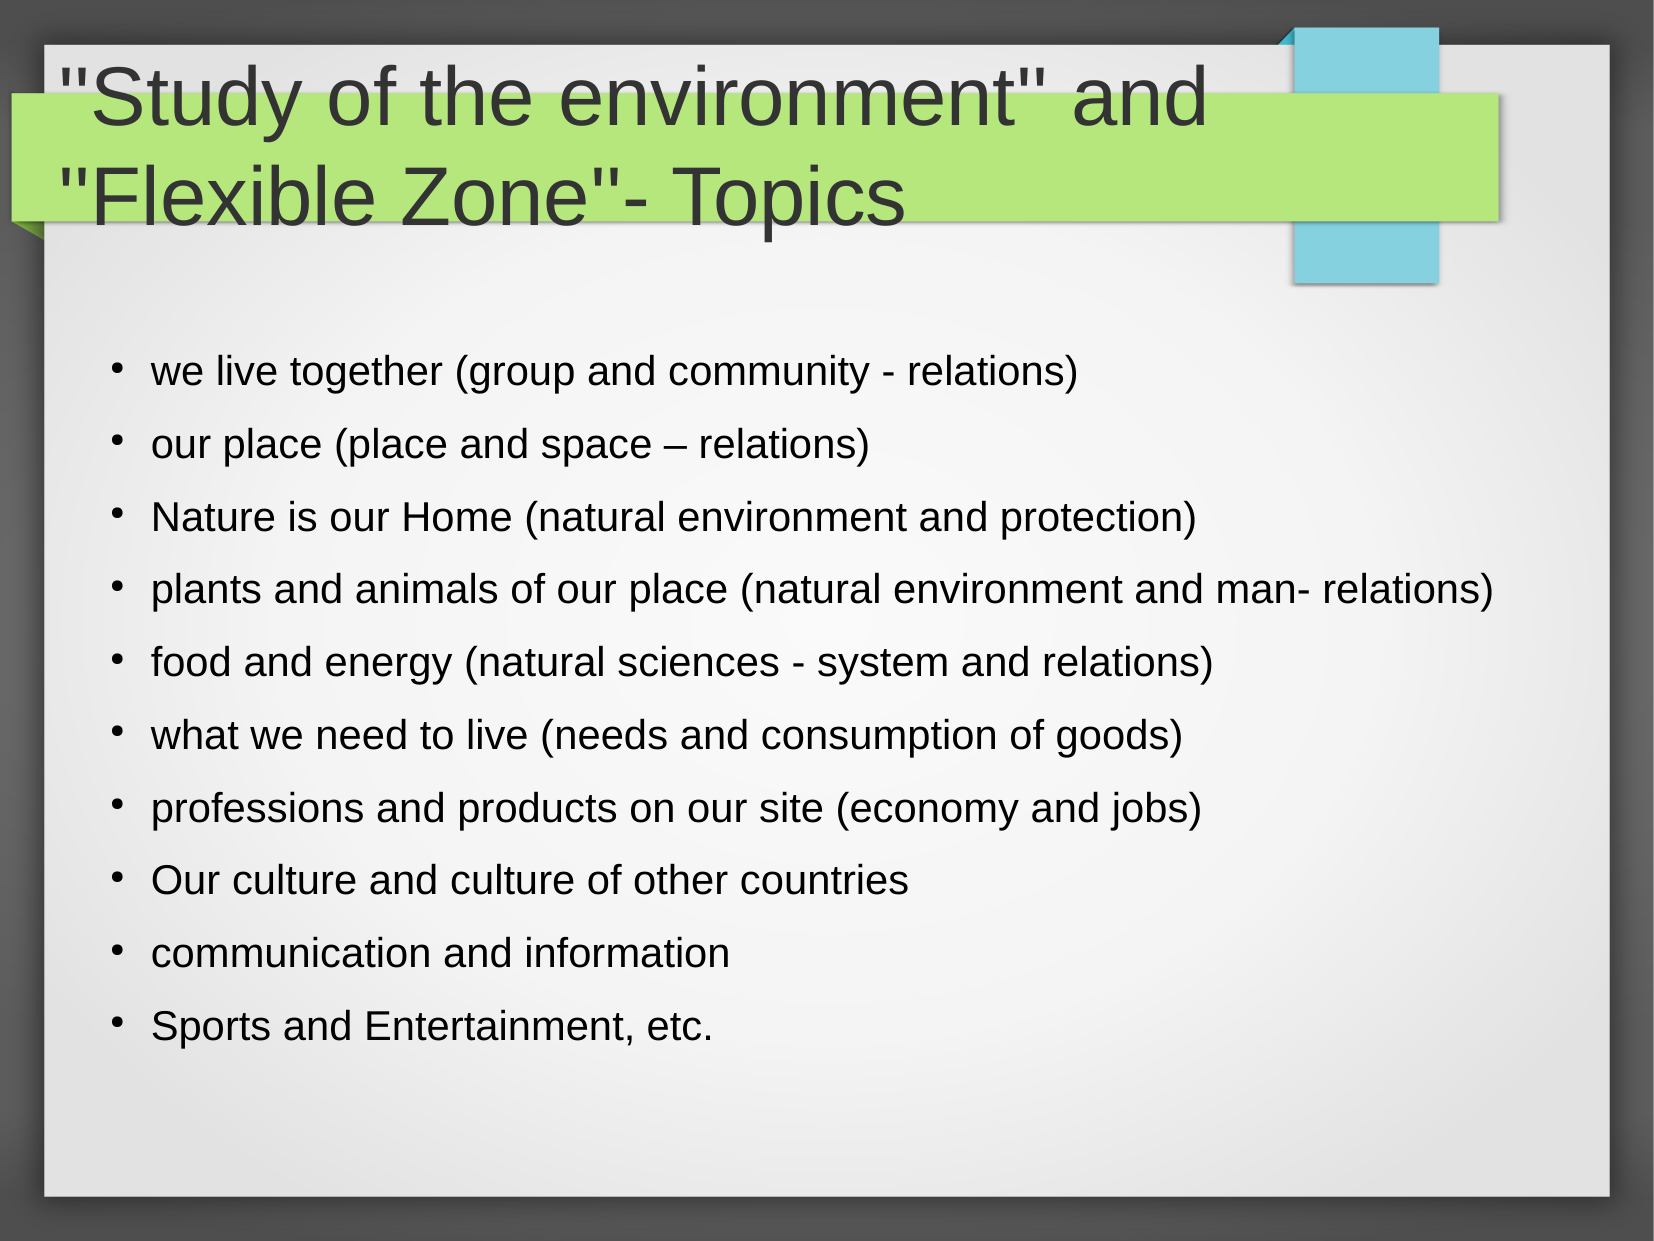

# ''Study of the environment'' and ''Flexible Zone''- Topics
we live together (group and community - relations)
our place (place and space – relations)
Nature is our Home (natural environment and protection)
plants and animals of our place (natural environment and man- relations)
food and energy (natural sciences - system and relations)
what we need to live (needs and consumption of goods)
professions and products on our site (economy and jobs)
Our culture and culture of other countries
communication and information
Sports and Entertainment, etc.